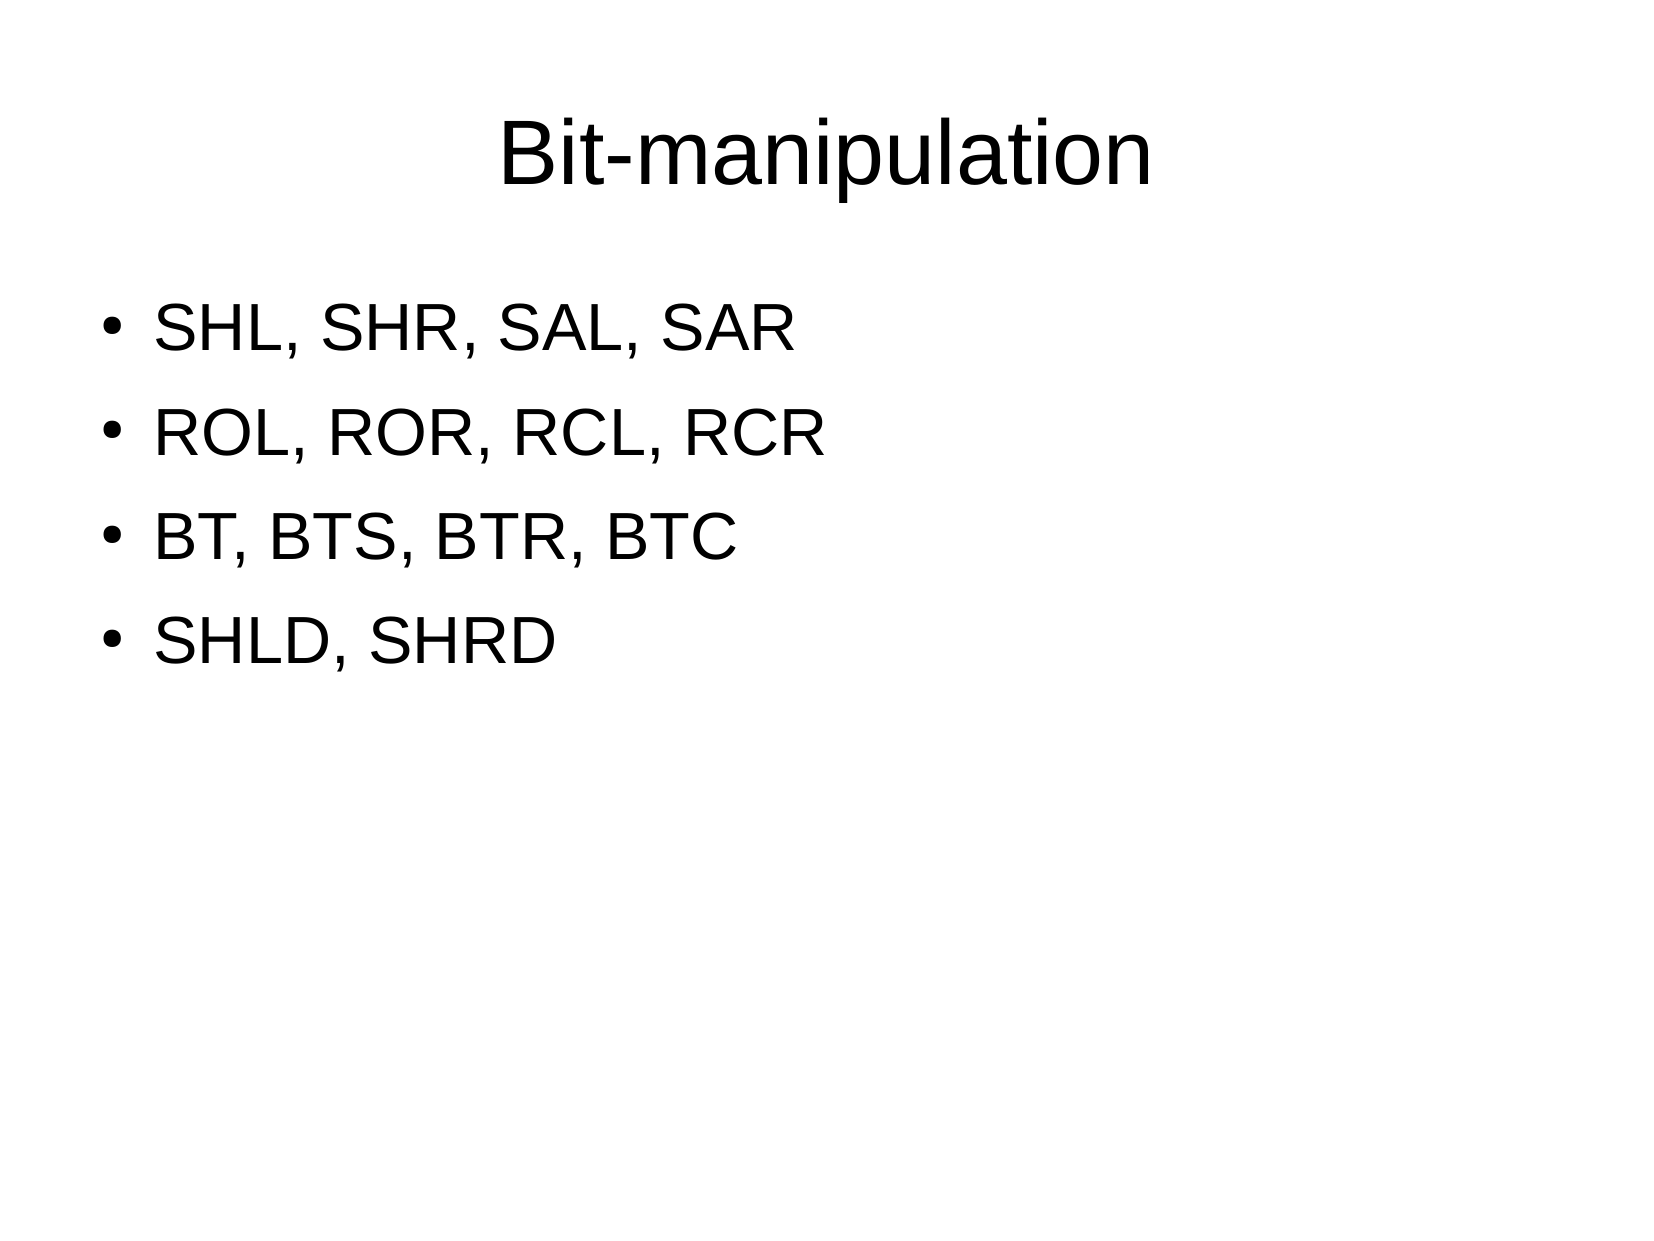

# Bit-manipulation
SHL, SHR, SAL, SAR
ROL, ROR, RCL, RCR
BT, BTS, BTR, BTC
SHLD, SHRD